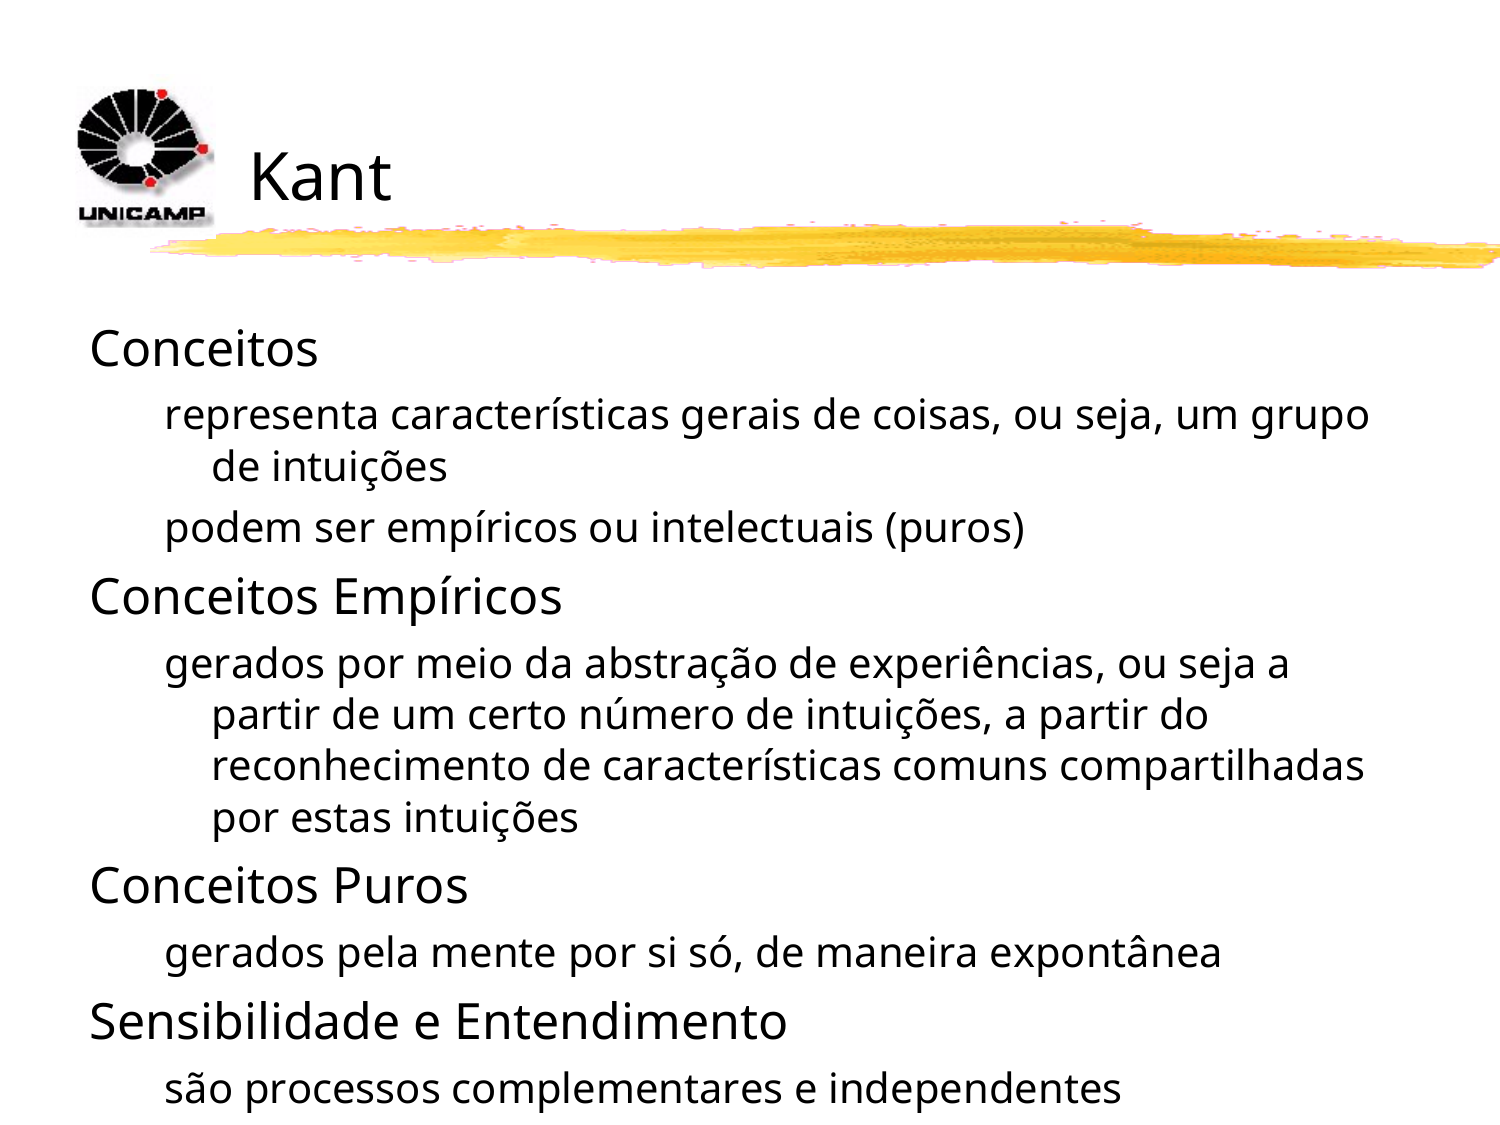

# Kant
Conceitos
representa características gerais de coisas, ou seja, um grupo de intuições
podem ser empíricos ou intelectuais (puros)
Conceitos Empíricos
gerados por meio da abstração de experiências, ou seja a partir de um certo número de intuições, a partir do reconhecimento de características comuns compartilhadas por estas intuições
Conceitos Puros
gerados pela mente por si só, de maneira expontânea
Sensibilidade e Entendimento
são processos complementares e independentes